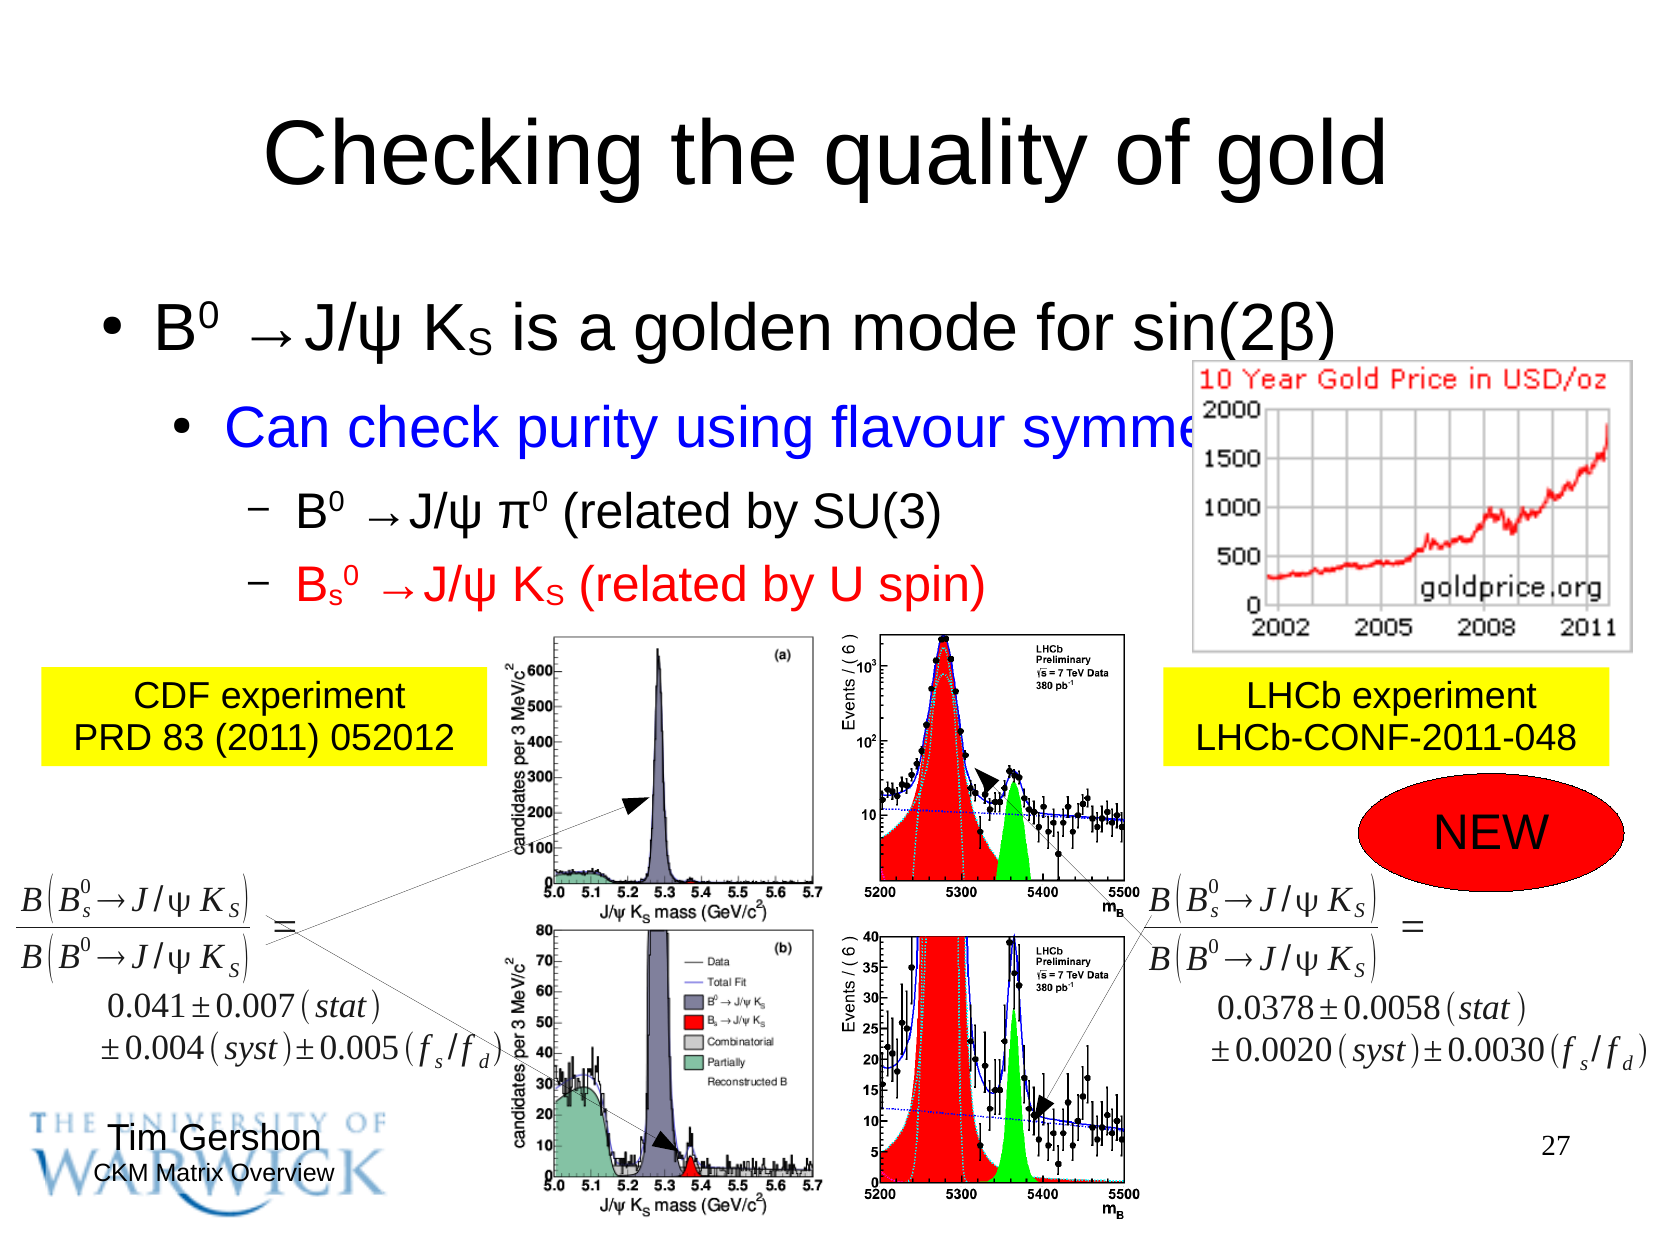

# Checking the quality of gold
B0 →J/ψ KS is a golden mode for sin(2β)
Can check purity using flavour symmetries
B0 →J/ψ π0 (related by SU(3)
Bs0 →J/ψ KS (related by U spin)
 CDF experiment
PRD 83 (2011) 052012
 LHCb experiment
LHCb-CONF-2011-048
NEW
Tim Gershon
CKM Matrix Overview
27